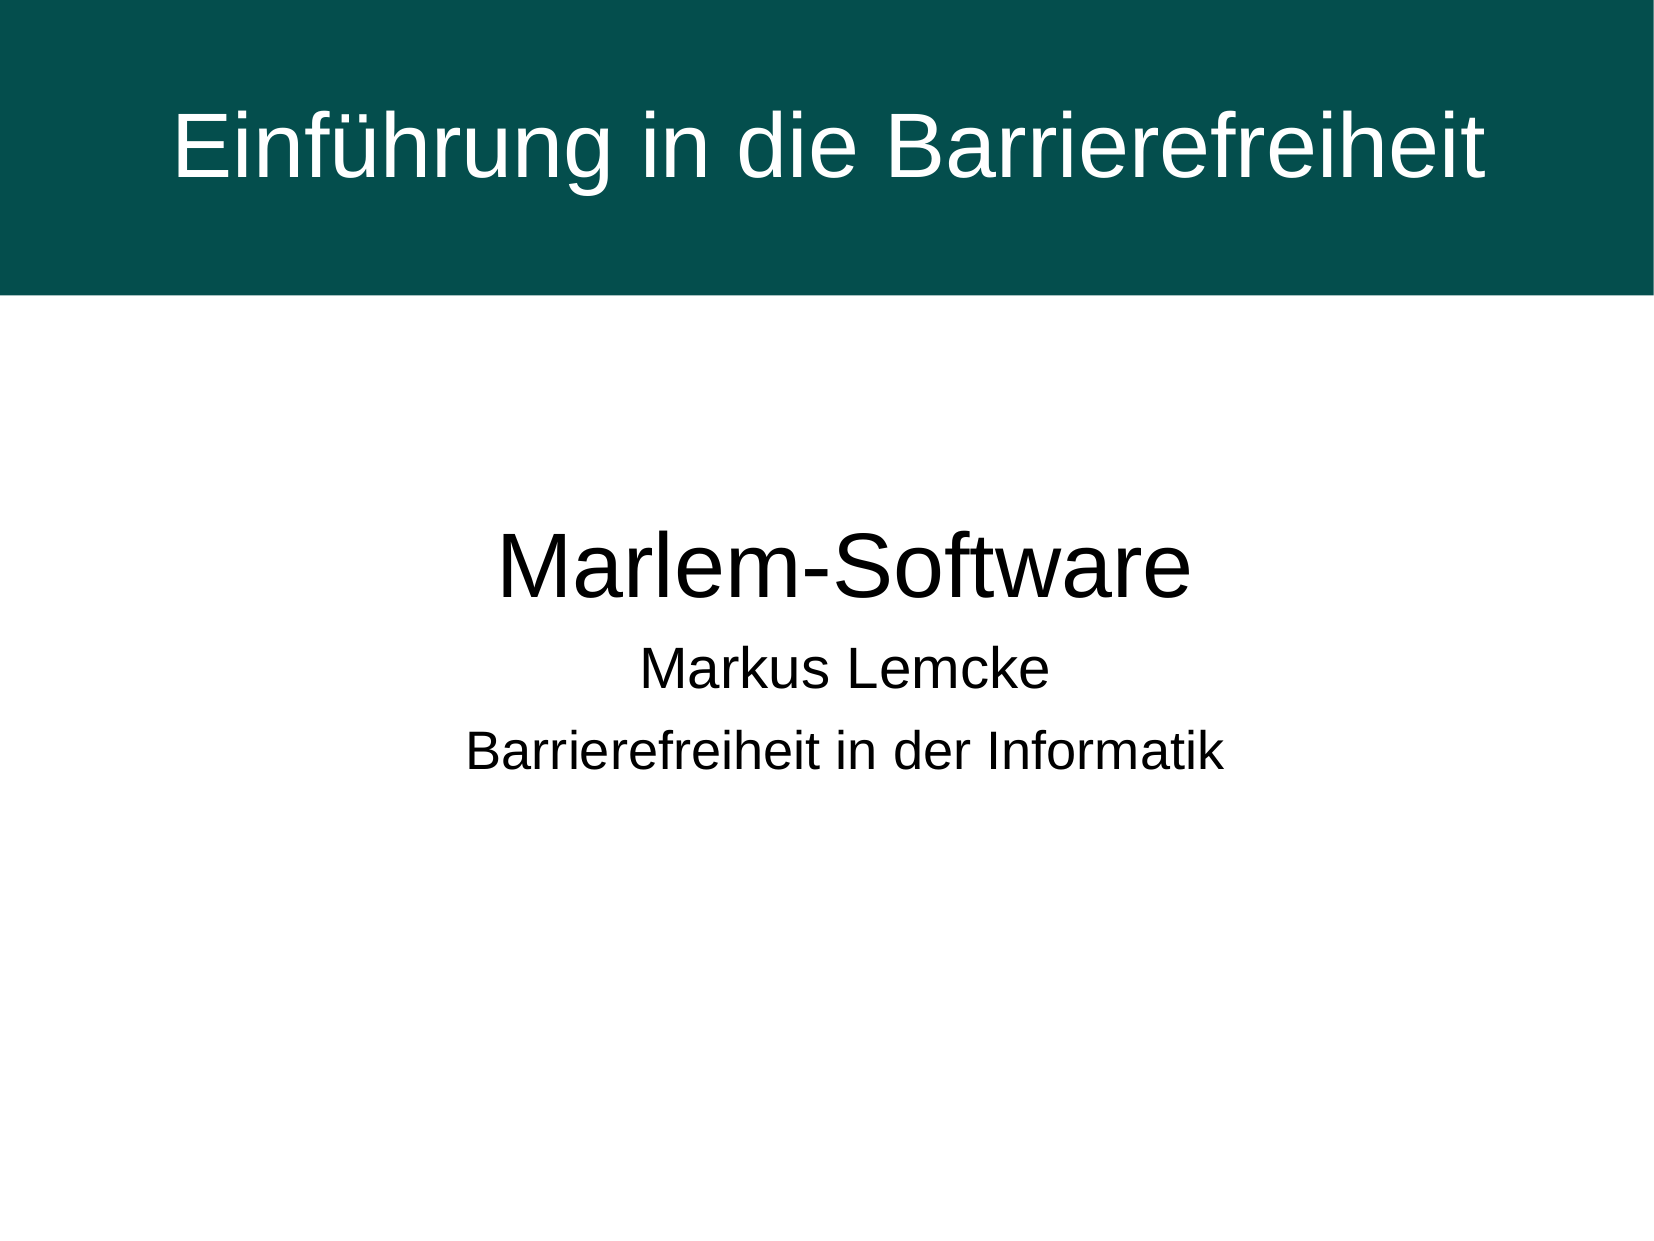

# Einführung in die Barrierefreiheit
Marlem-Software
Markus Lemcke
Barrierefreiheit in der Informatik